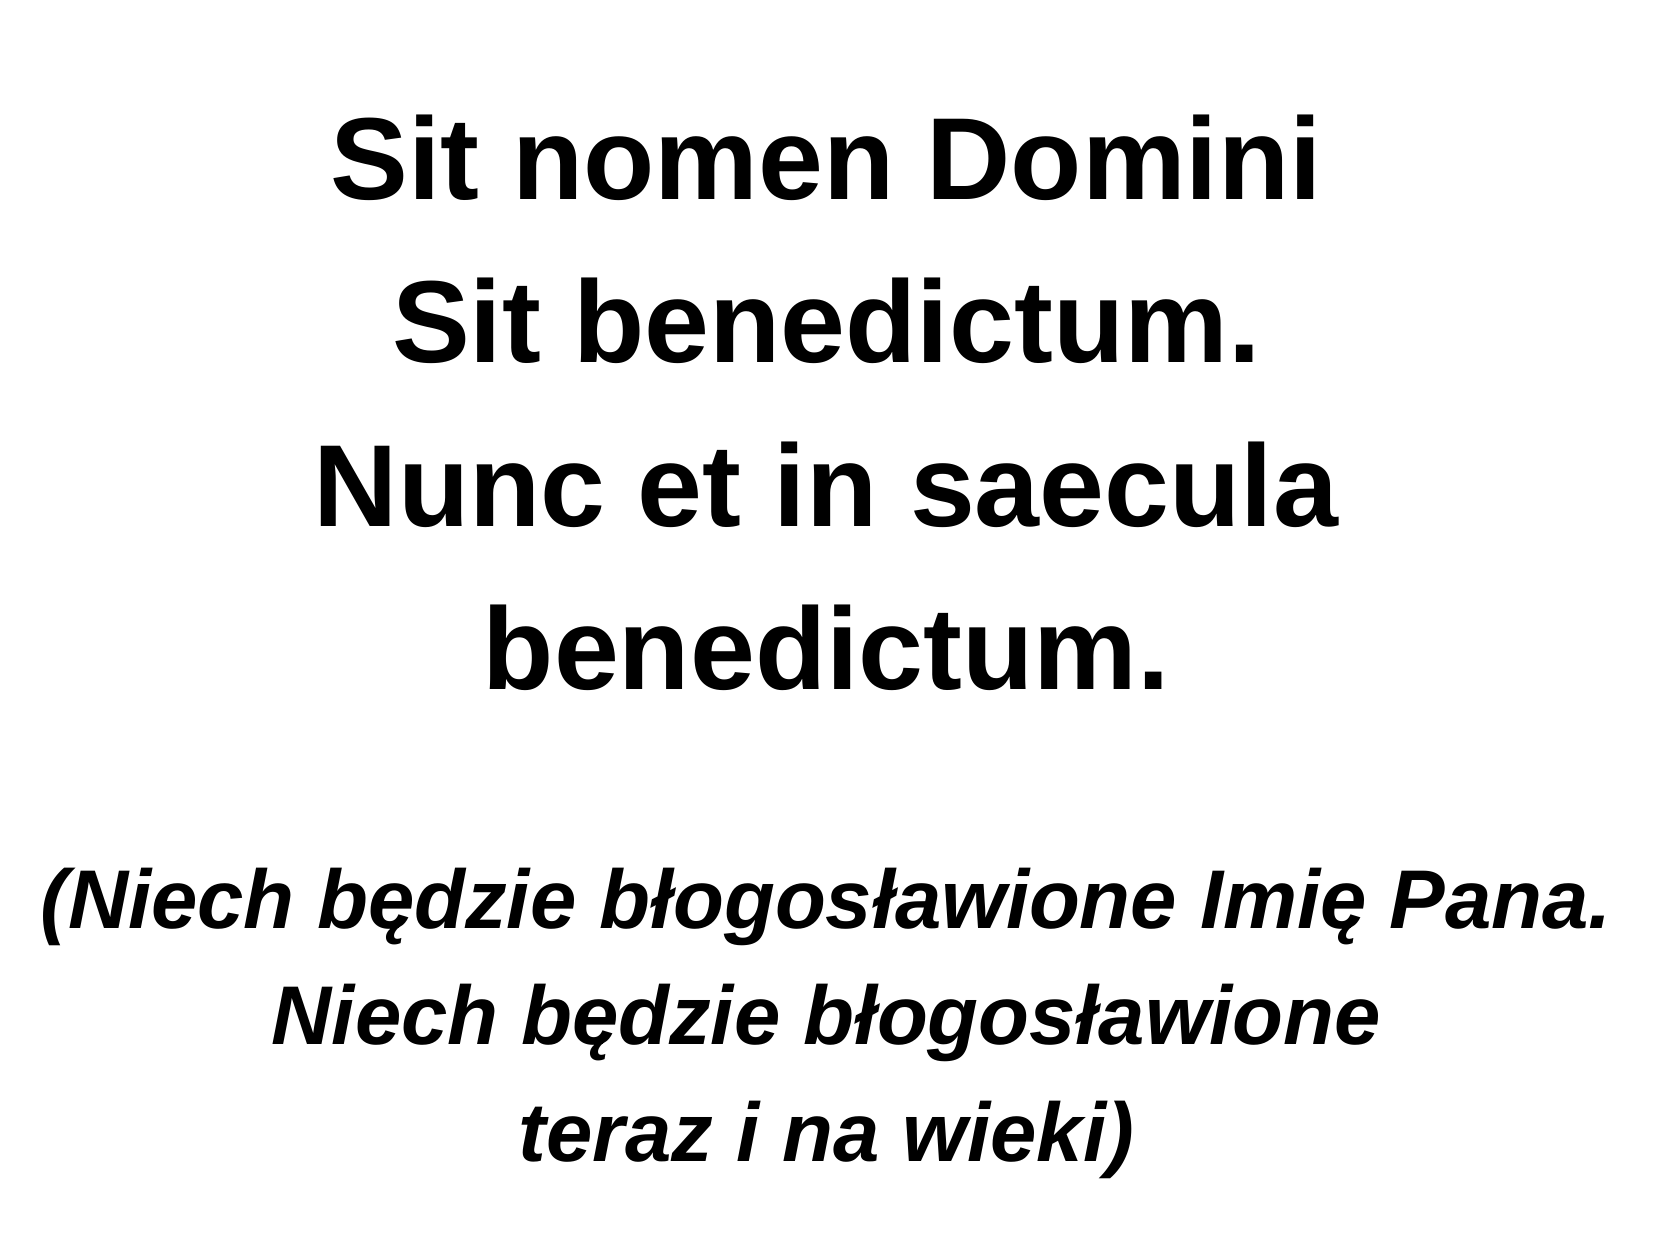

# Sit nomen Domini
Sit benedictum.
Nunc et in saecula benedictum.
(Niech będzie błogosławione Imię Pana.
Niech będzie błogosławione
teraz i na wieki)